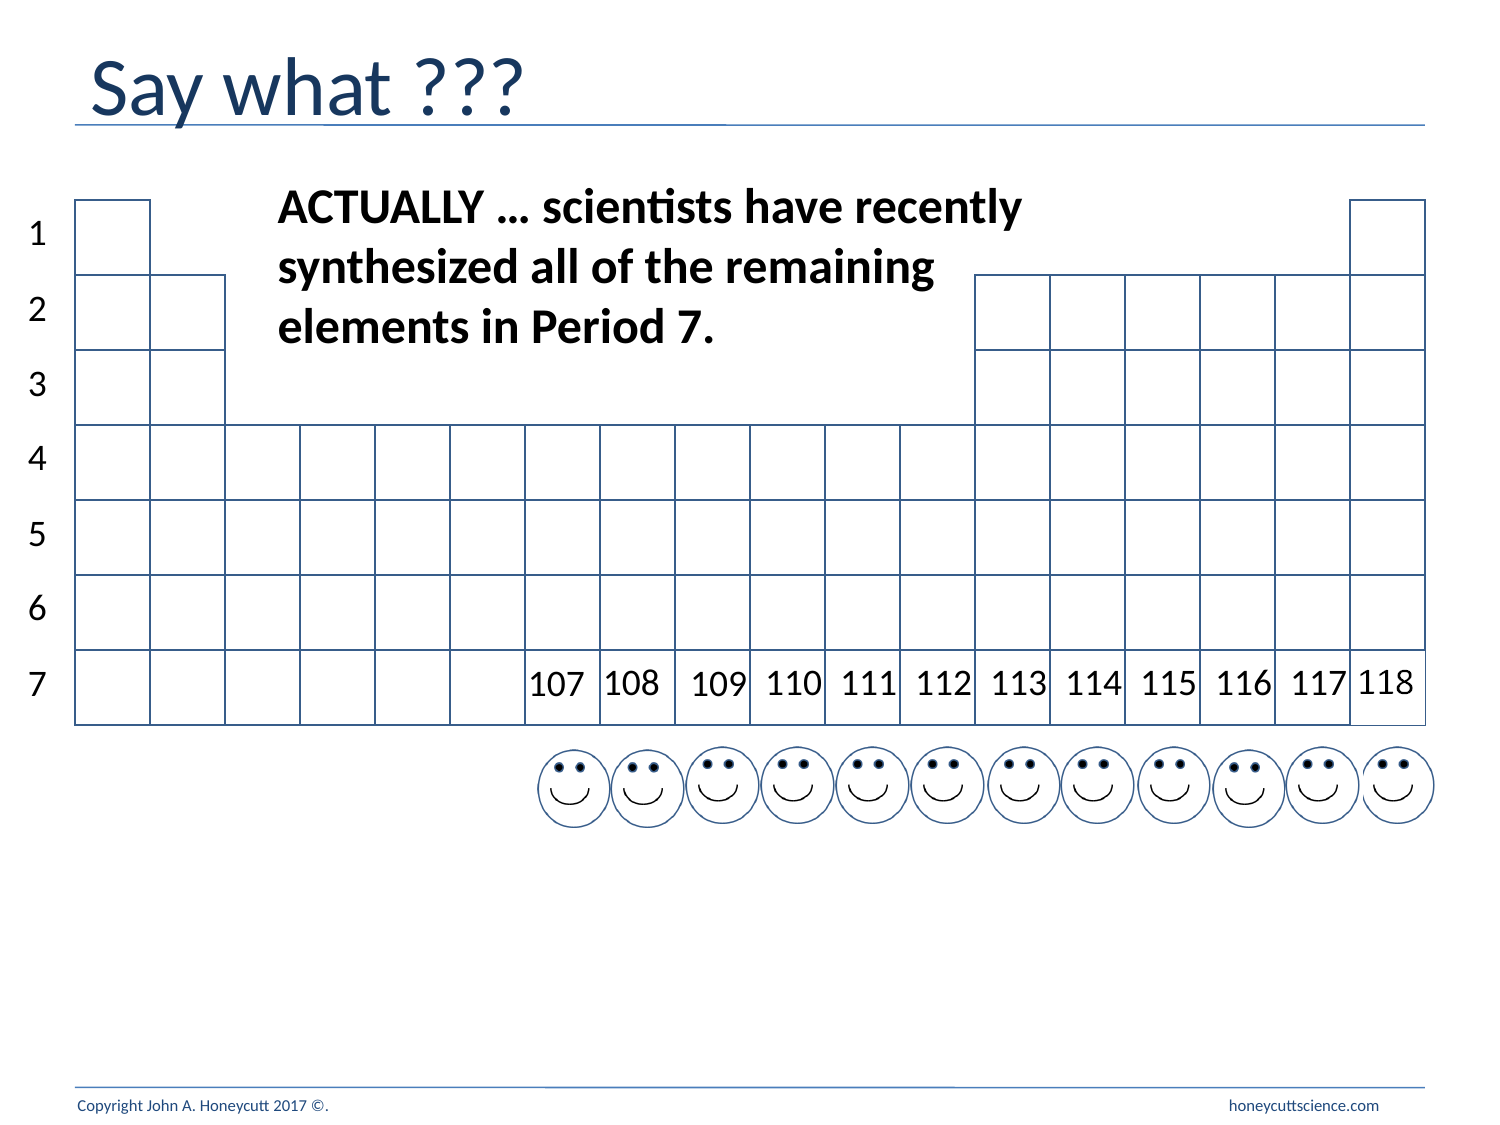

# Say what ???
ACTUALLY … scientists have recently synthesized all of the remaining elements in Period 7.
1
2
3
4
5
6
108
110
111
112
113
114
115
116
117
7
107
109